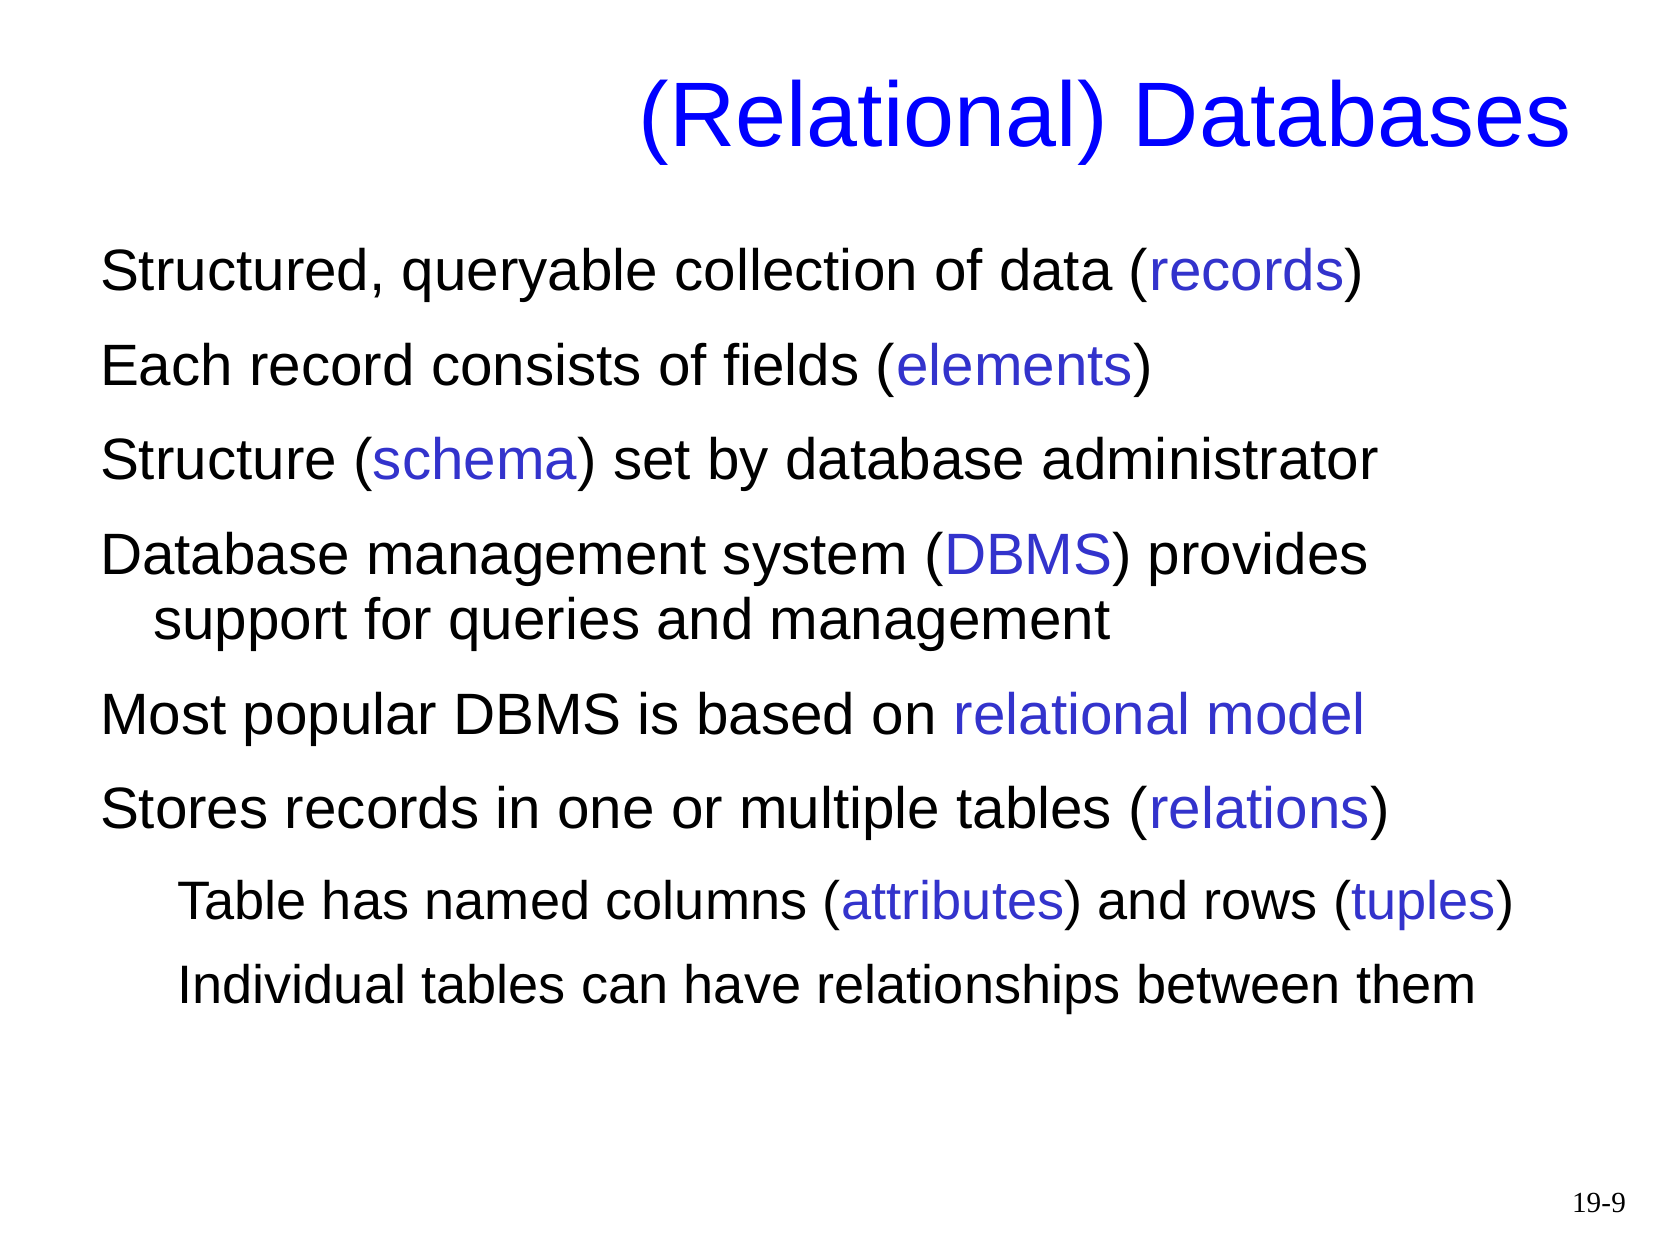

# (Relational) Databases
Structured, queryable collection of data (records)
Each record consists of fields (elements)
Structure (schema) set by database administrator
Database management system (DBMS) provides support for queries and management
Most popular DBMS is based on relational model
Stores records in one or multiple tables (relations)
Table has named columns (attributes) and rows (tuples)
Individual tables can have relationships between them